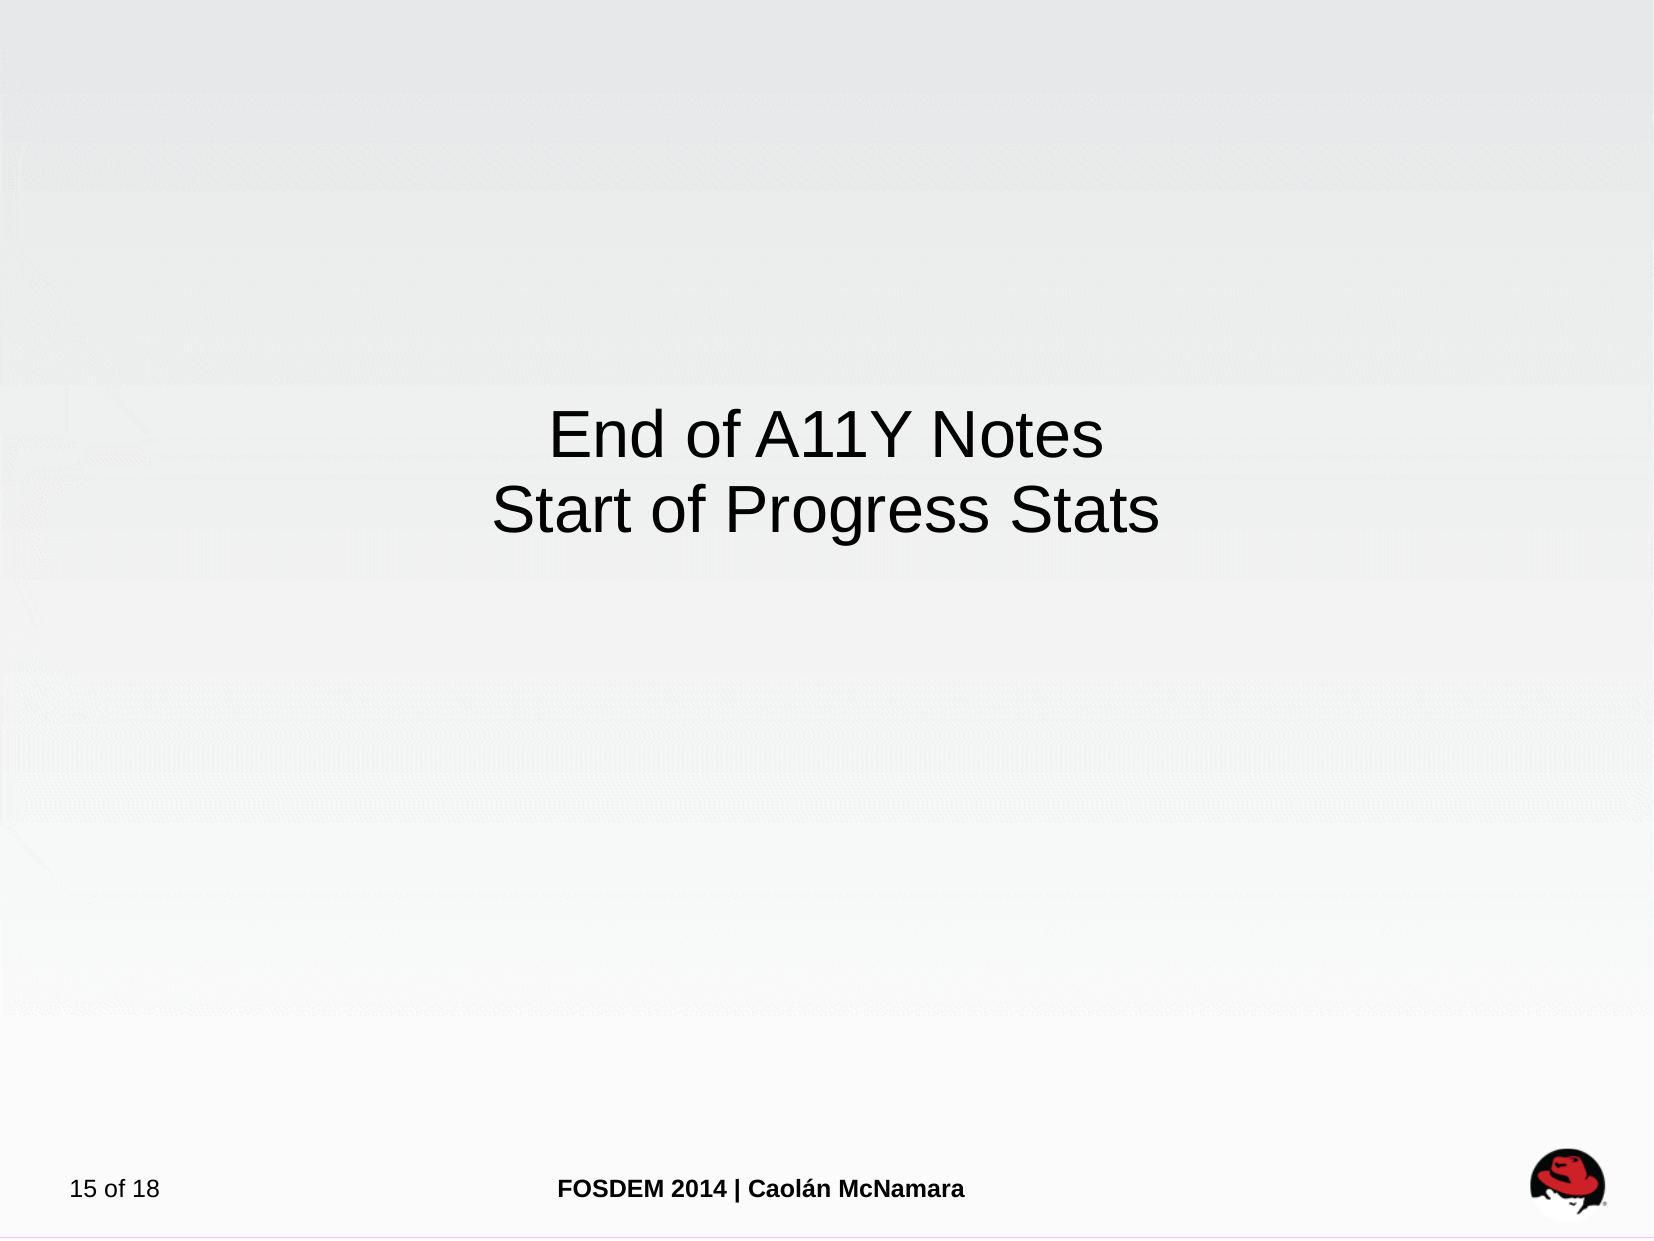

# End of A11Y Notes
Start of Progress Stats